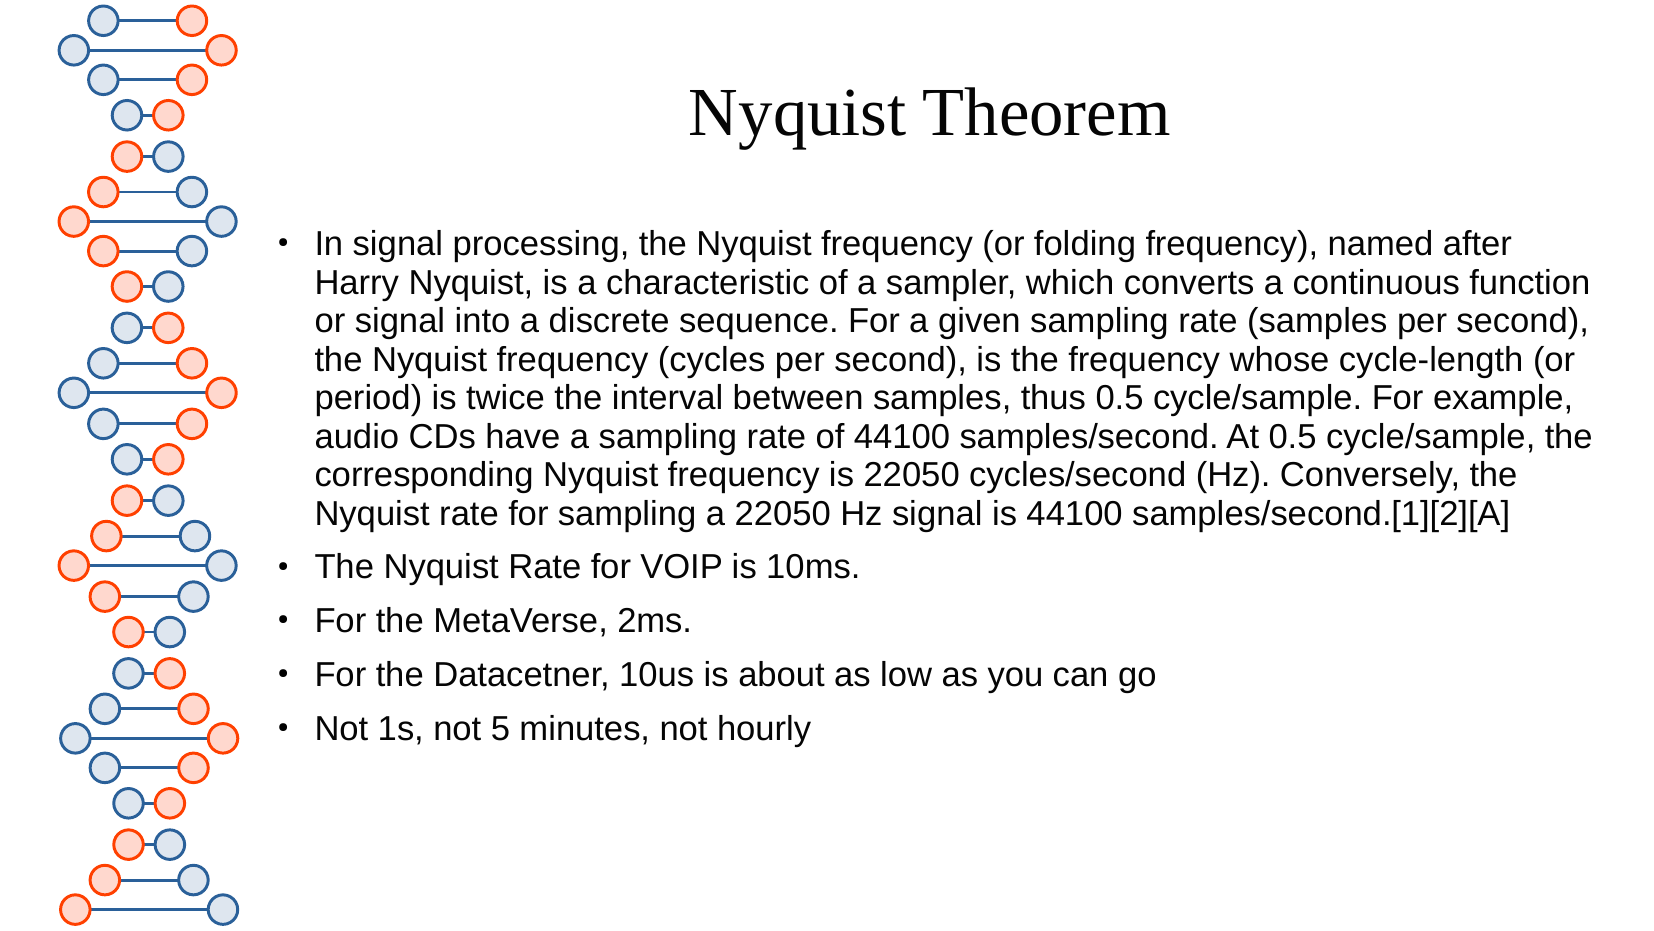

# Nyquist Theorem
In signal processing, the Nyquist frequency (or folding frequency), named after Harry Nyquist, is a characteristic of a sampler, which converts a continuous function or signal into a discrete sequence. For a given sampling rate (samples per second), the Nyquist frequency (cycles per second), is the frequency whose cycle-length (or period) is twice the interval between samples, thus 0.5 cycle/sample. For example, audio CDs have a sampling rate of 44100 samples/second. At 0.5 cycle/sample, the corresponding Nyquist frequency is 22050 cycles/second (Hz). Conversely, the Nyquist rate for sampling a 22050 Hz signal is 44100 samples/second.[1][2][A]
The Nyquist Rate for VOIP is 10ms.
For the MetaVerse, 2ms.
For the Datacetner, 10us is about as low as you can go
Not 1s, not 5 minutes, not hourly